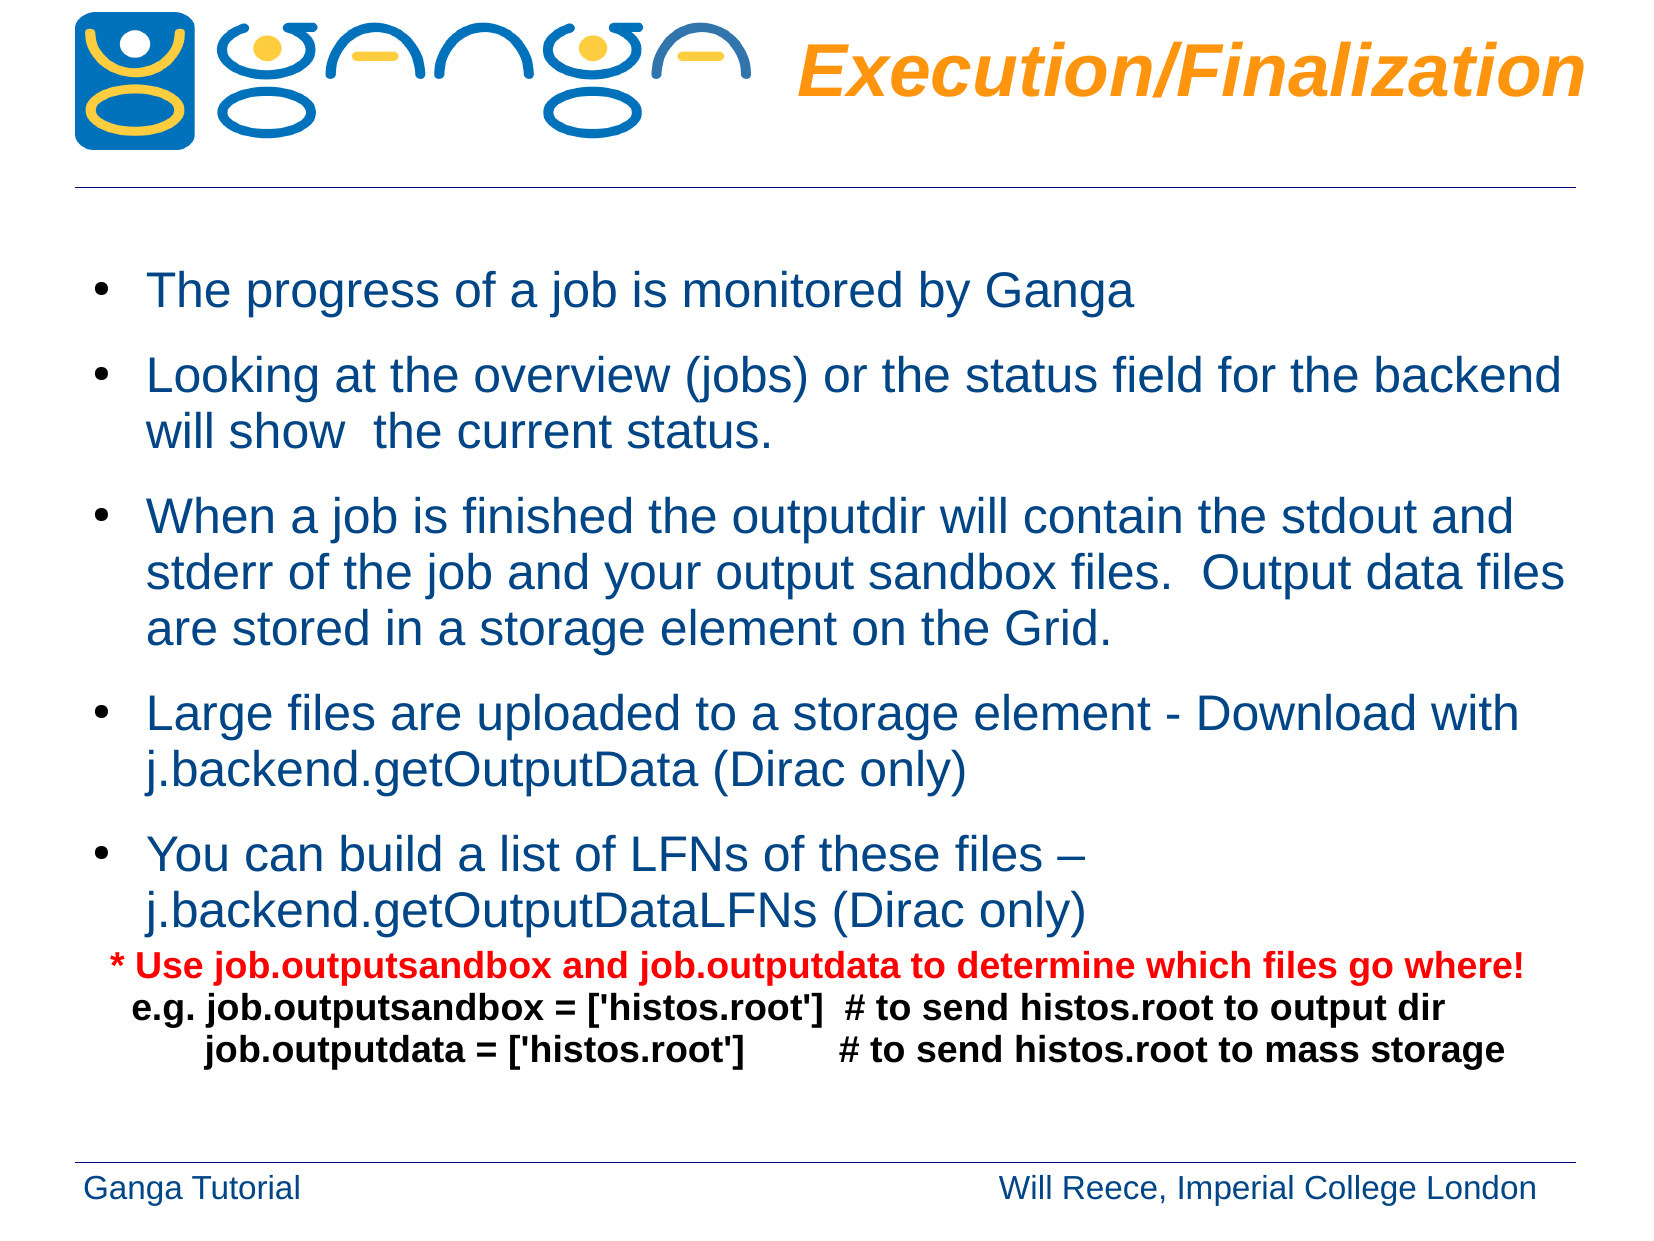

# Execution/Finalization
The progress of a job is monitored by Ganga
Looking at the overview (jobs) or the status field for the backend will show the current status.
When a job is finished the outputdir will contain the stdout and stderr of the job and your output sandbox files. Output data files are stored in a storage element on the Grid.
Large files are uploaded to a storage element - Download with j.backend.getOutputData (Dirac only)
You can build a list of LFNs of these files – j.backend.getOutputDataLFNs (Dirac only)
* Use job.outputsandbox and job.outputdata to determine which files go where!
 e.g. job.outputsandbox = ['histos.root'] # to send histos.root to output dir
 job.outputdata = ['histos.root'] # to send histos.root to mass storage
Ganga Tutorial
Will Reece, Imperial College London